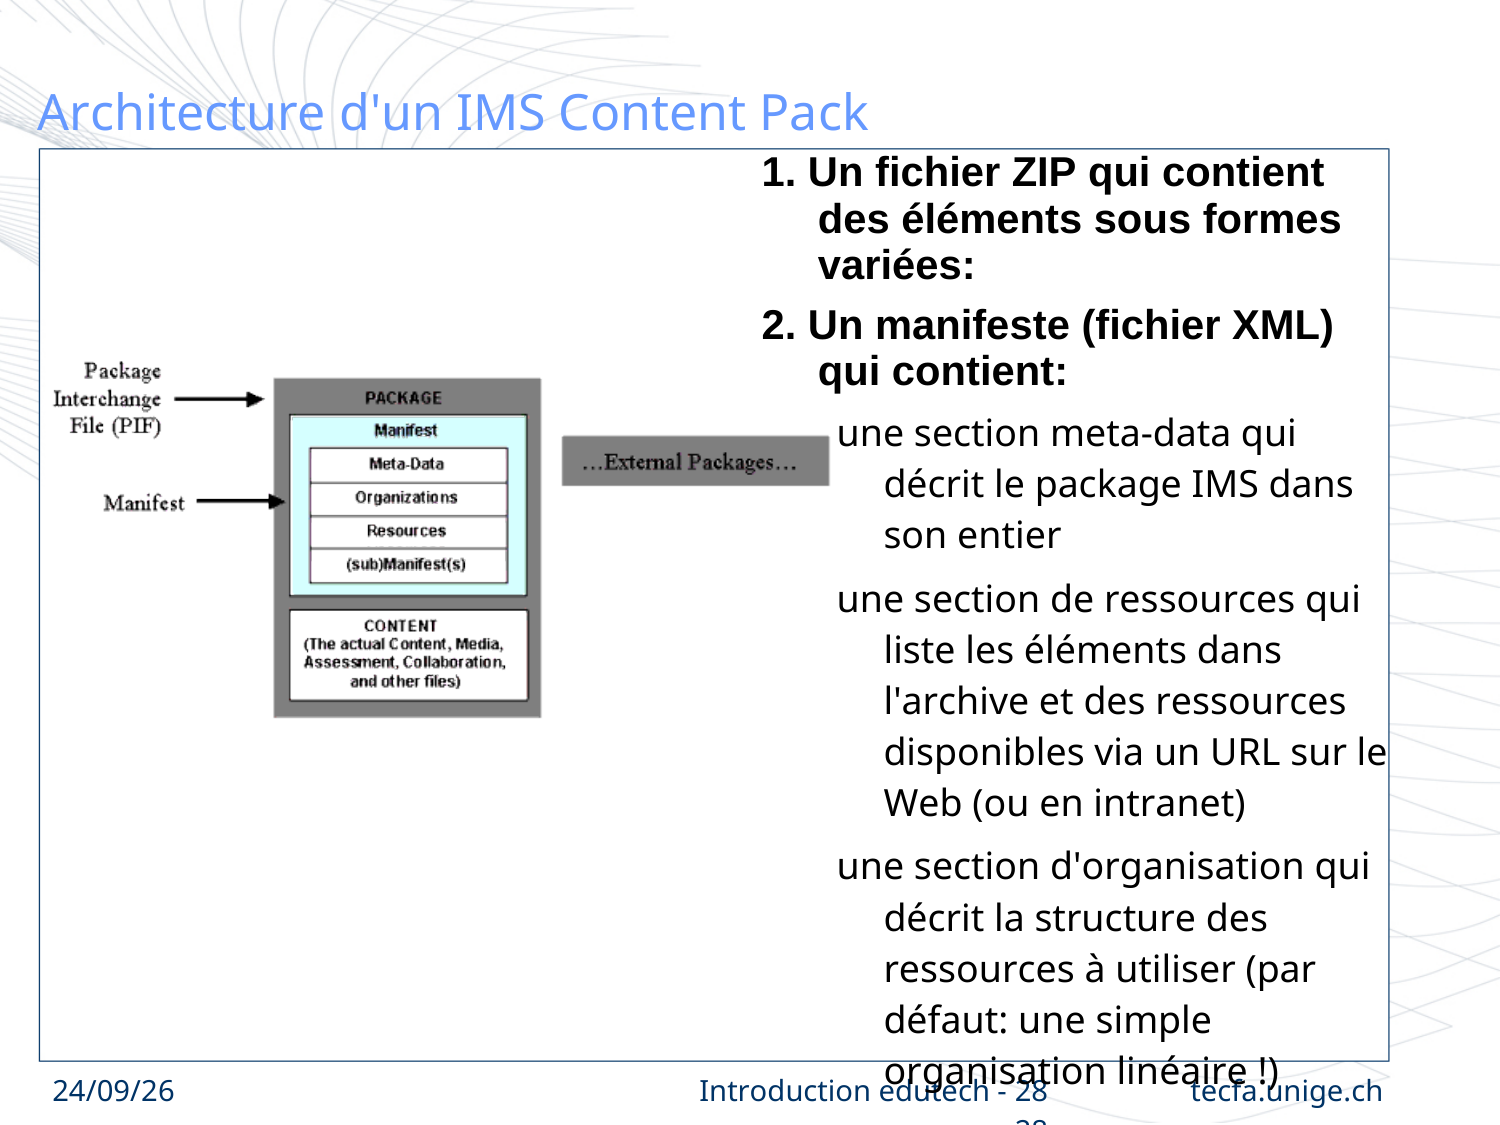

# Architecture d'un IMS Content Pack
1. Un fichier ZIP qui contient des éléments sous formes variées:
2. Un manifeste (fichier XML) qui contient:
une section meta-data qui décrit le package IMS dans son entier
une section de ressources qui liste les éléments dans l'archive et des ressources disponibles via un URL sur le Web (ou en intranet)
une section d'organisation qui décrit la structure des ressources à utiliser (par défaut: une simple organisation linéaire !)
28